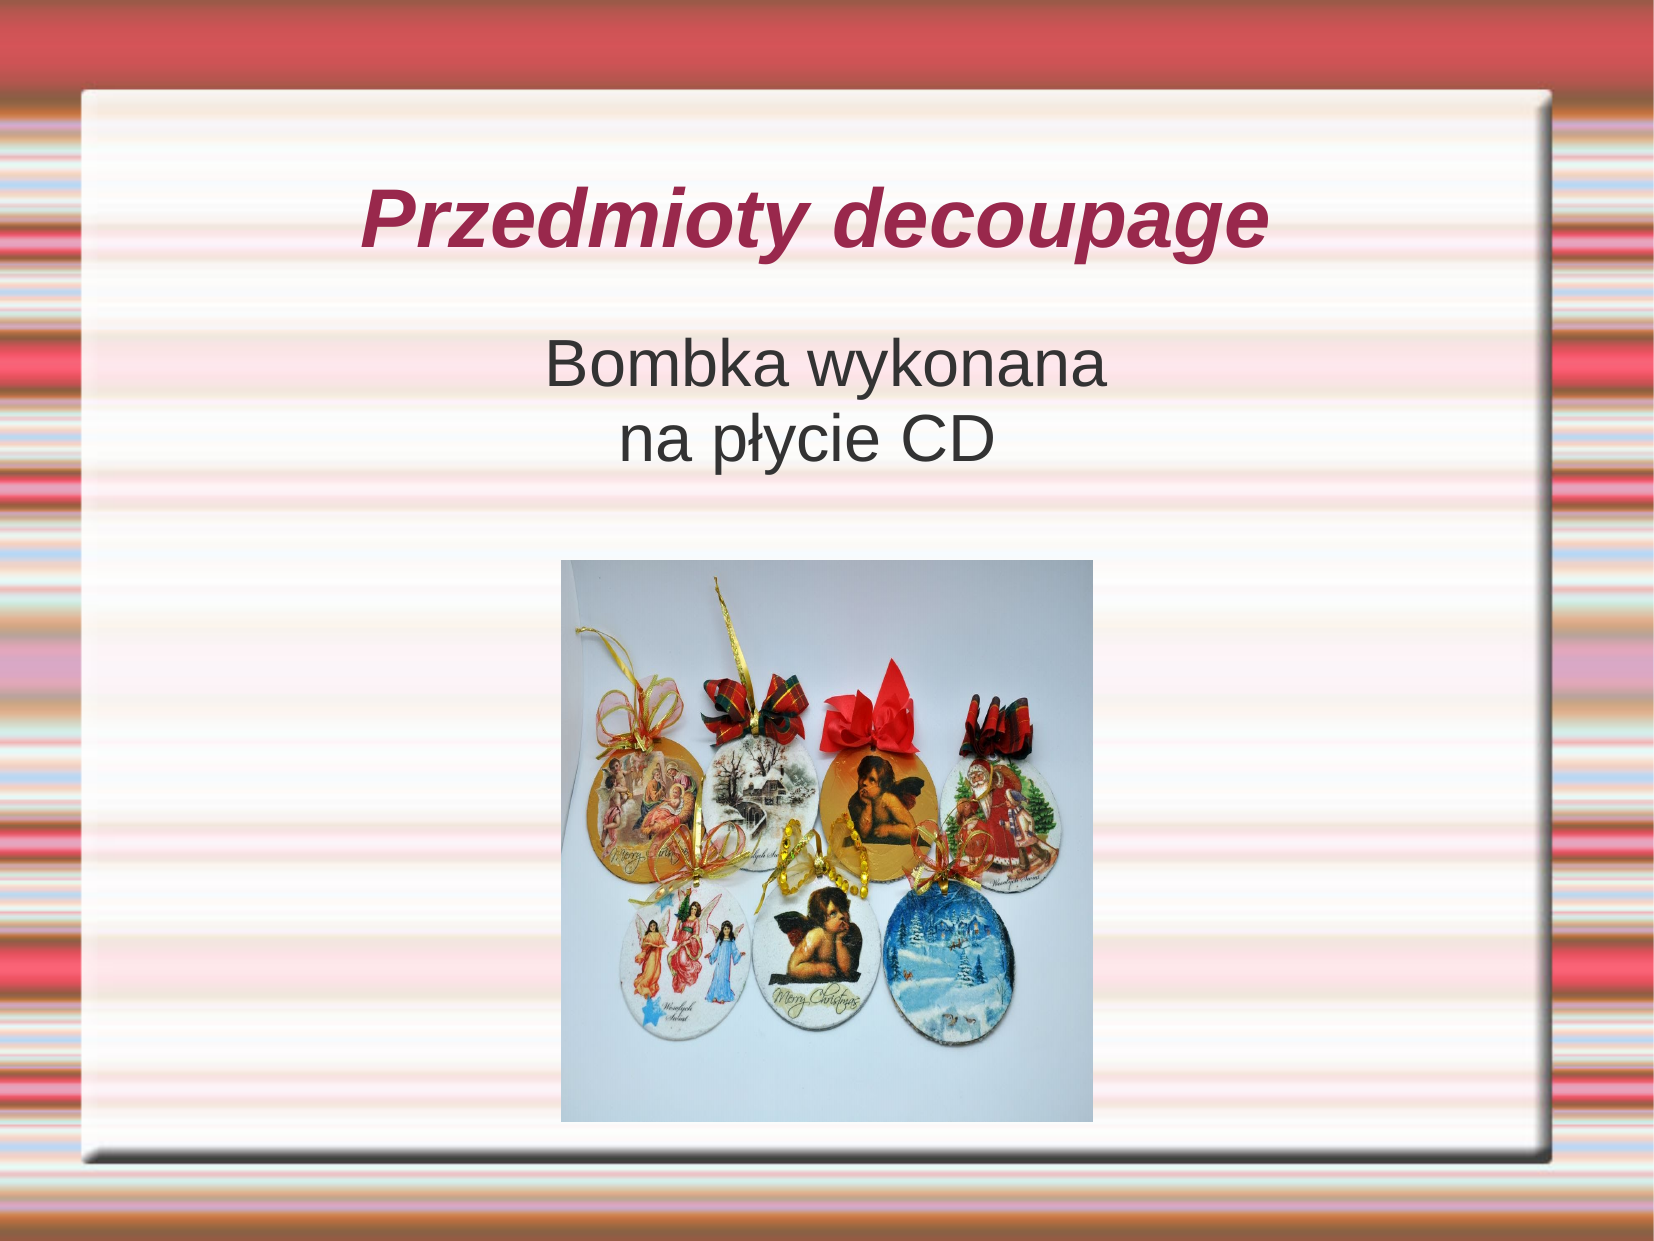

# Przedmioty decoupage
Bombka wykonana
na płycie CD